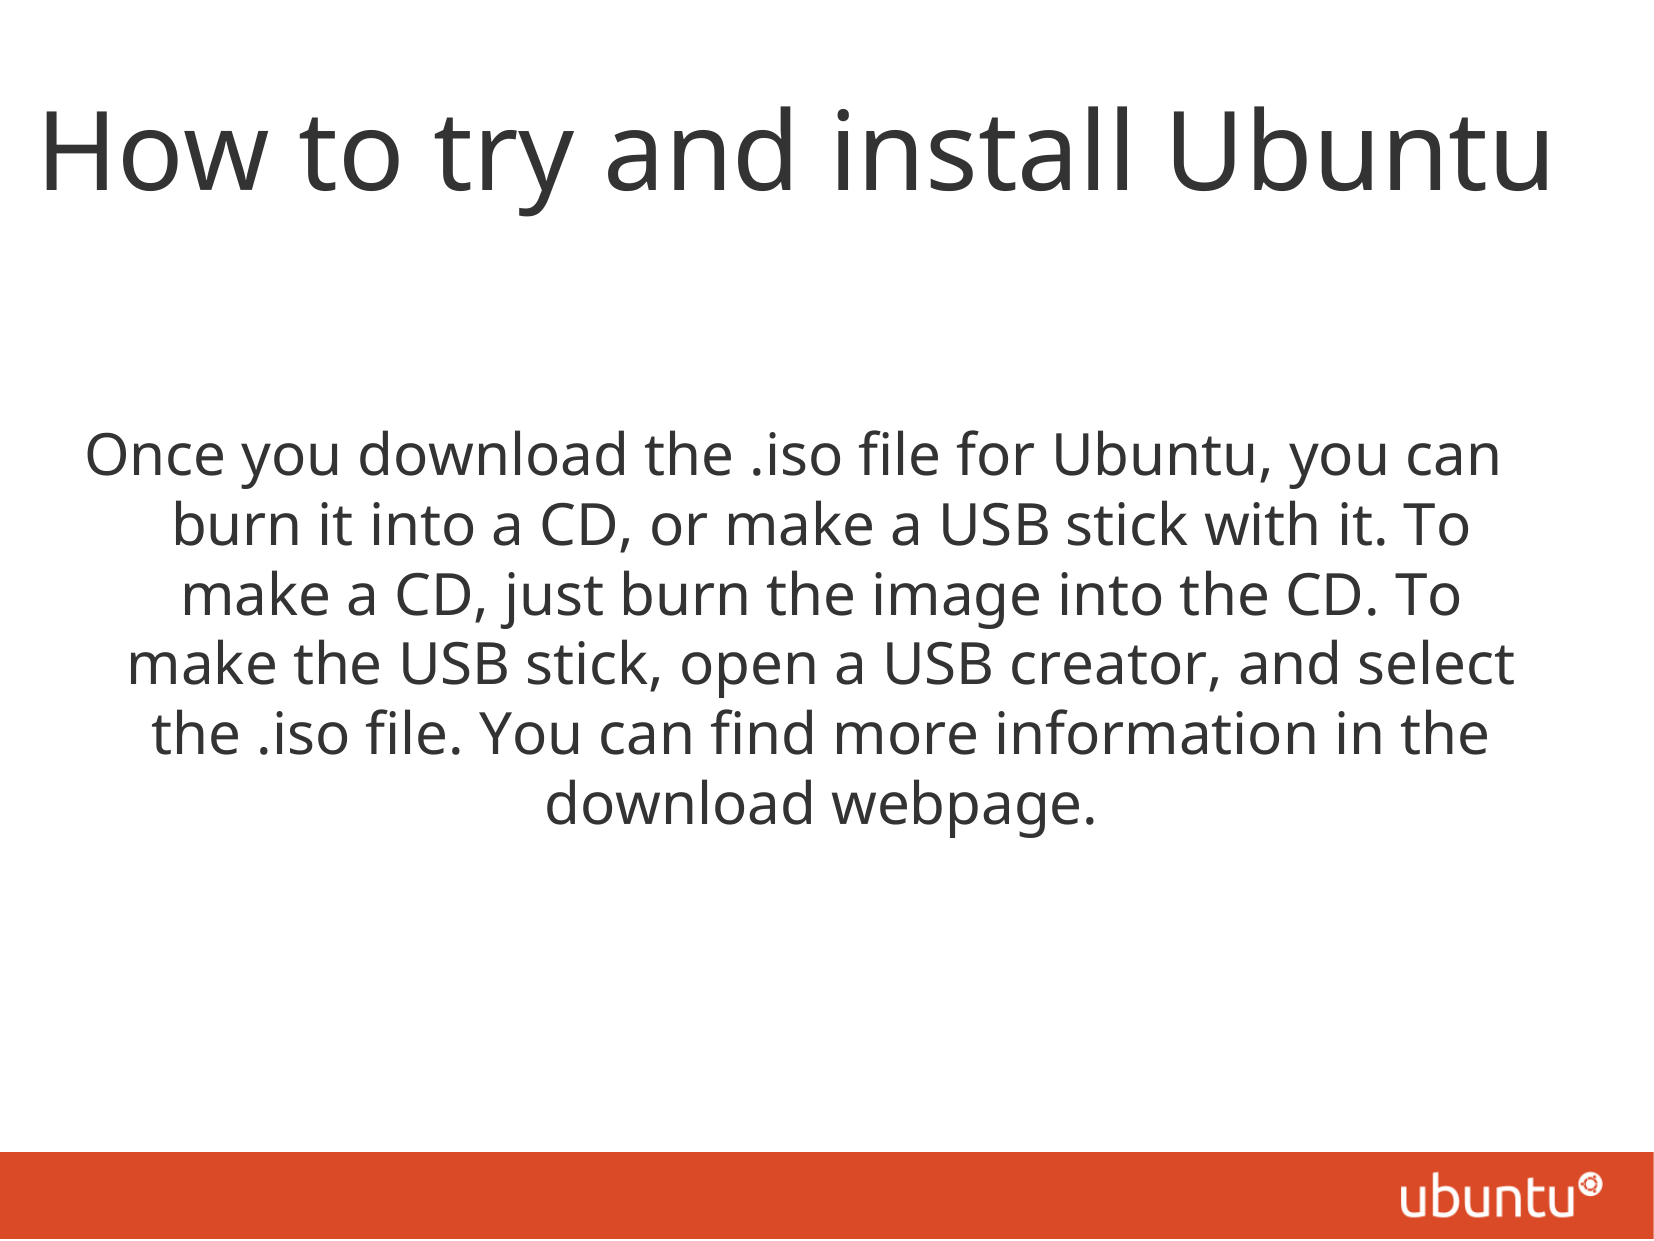

# How to try and install Ubuntu
Once you download the .iso file for Ubuntu, you can burn it into a CD, or make a USB stick with it. To make a CD, just burn the image into the CD. To make the USB stick, open a USB creator, and select the .iso file. You can find more information in the download webpage.